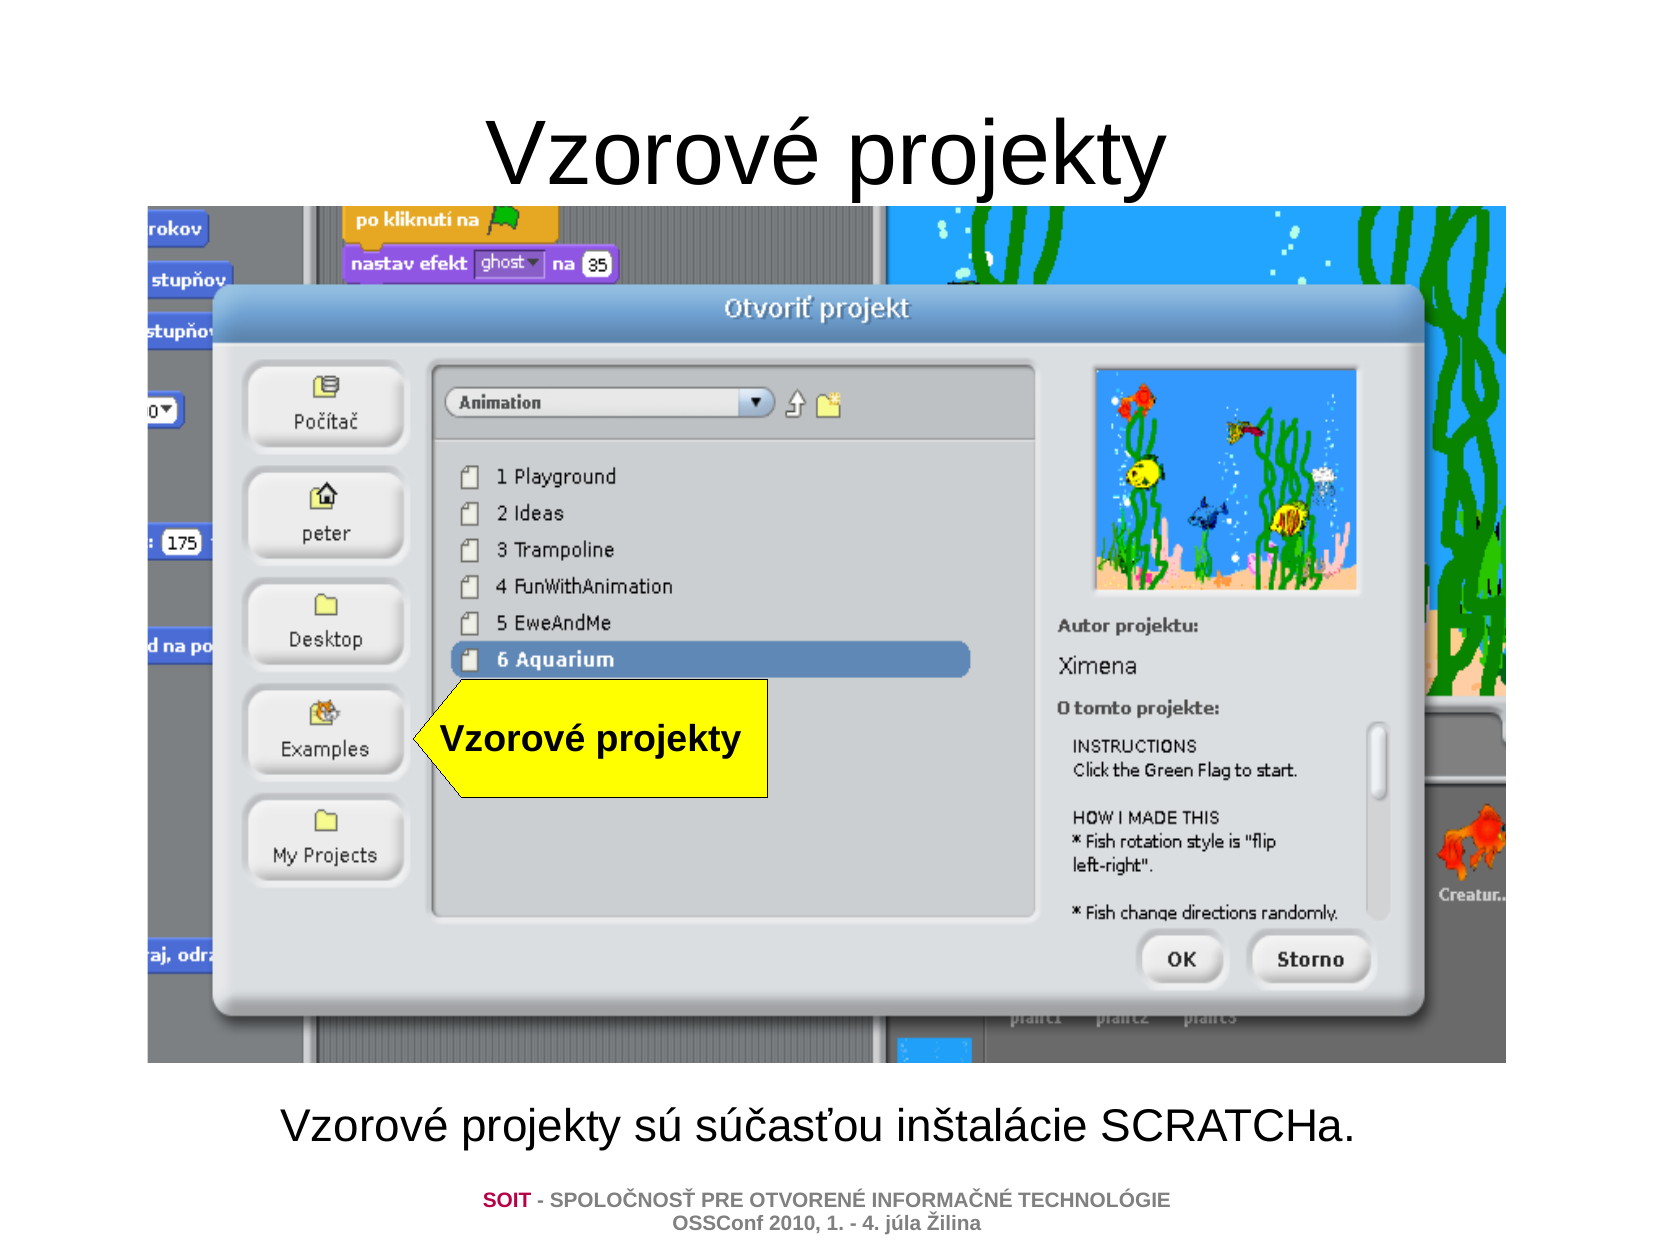

# Vzorové projekty
Vzorové projekty
Vzorové projekty sú súčasťou inštalácie SCRATCHa.
SOIT - SPOLOČNOSŤ PRE OTVORENÉ INFORMAČNÉ TECHNOLÓGIE
OSSConf 2010, 1. - 4. júla Žilina